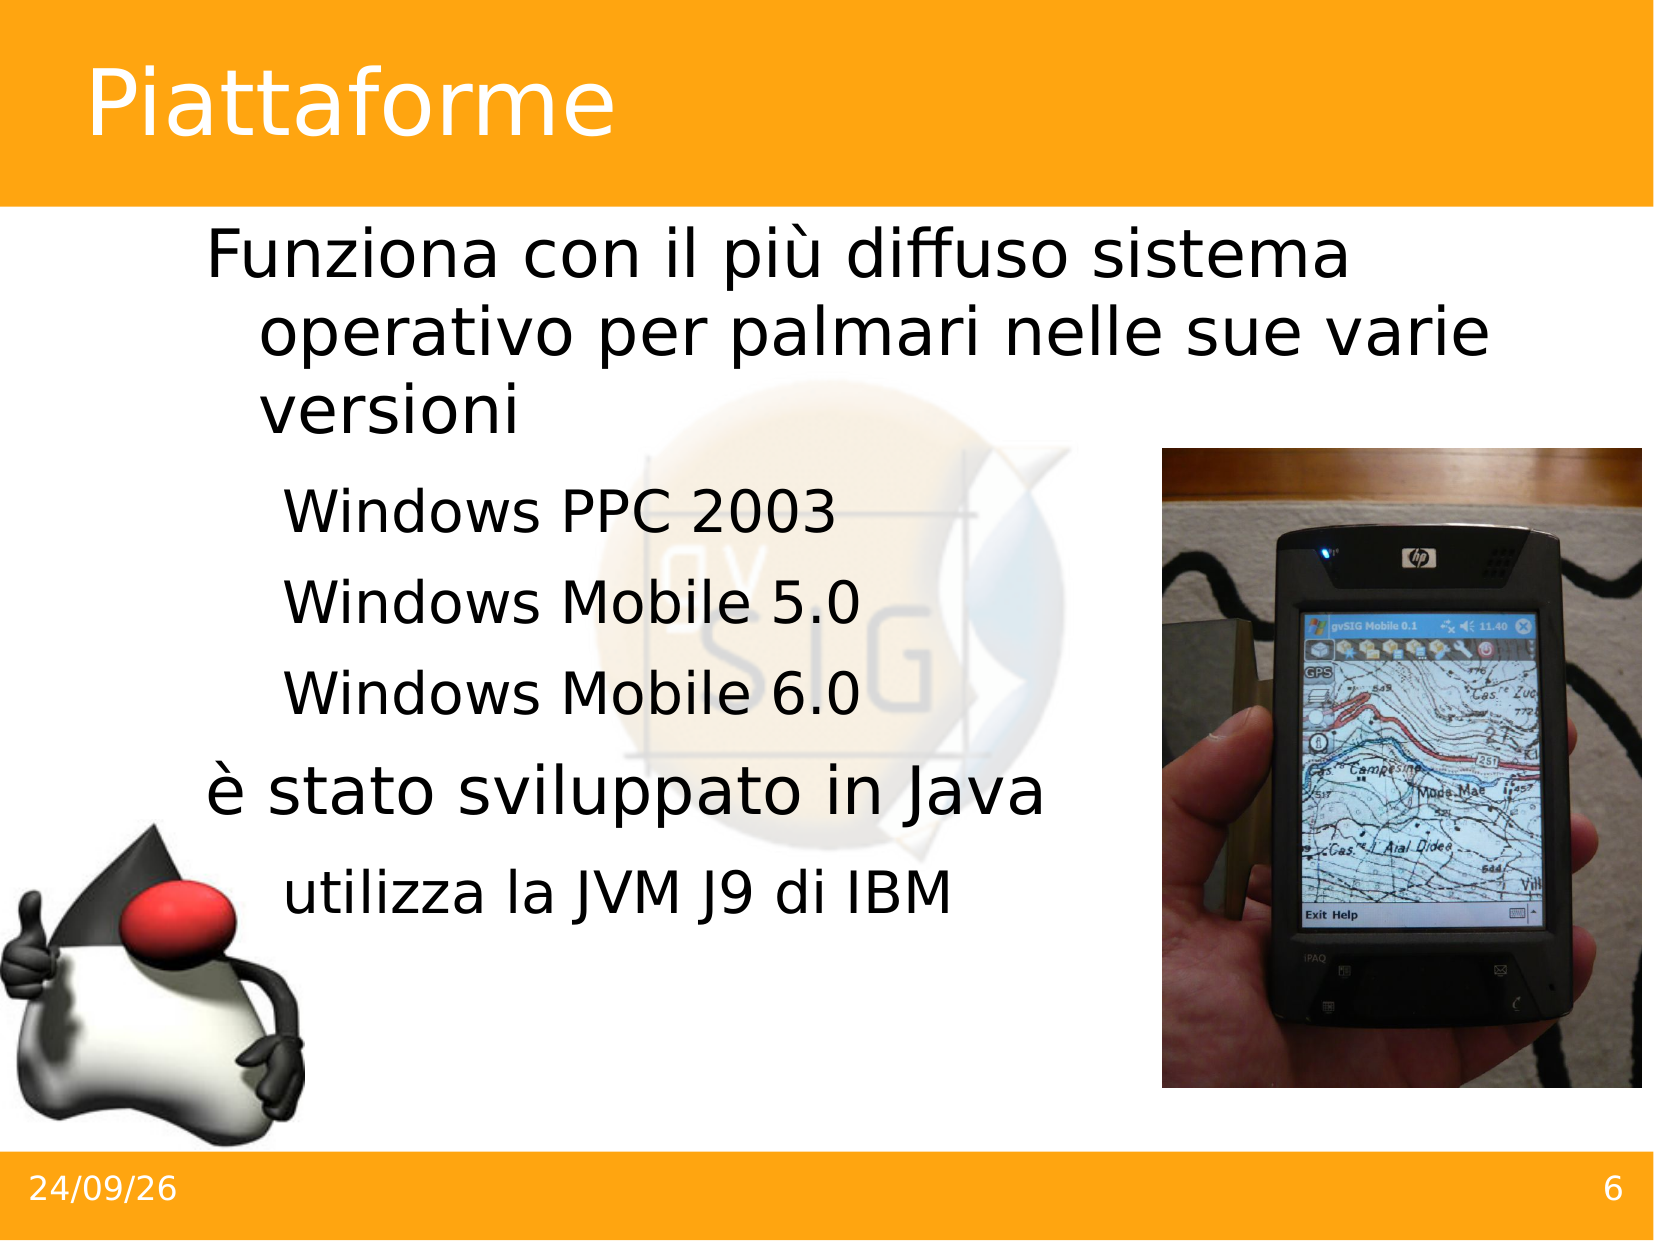

# Piattaforme
Funziona con il più diffuso sistema operativo per palmari nelle sue varie versioni
Windows PPC 2003
Windows Mobile 5.0
Windows Mobile 6.0
è stato sviluppato in Java
utilizza la JVM J9 di IBM
6